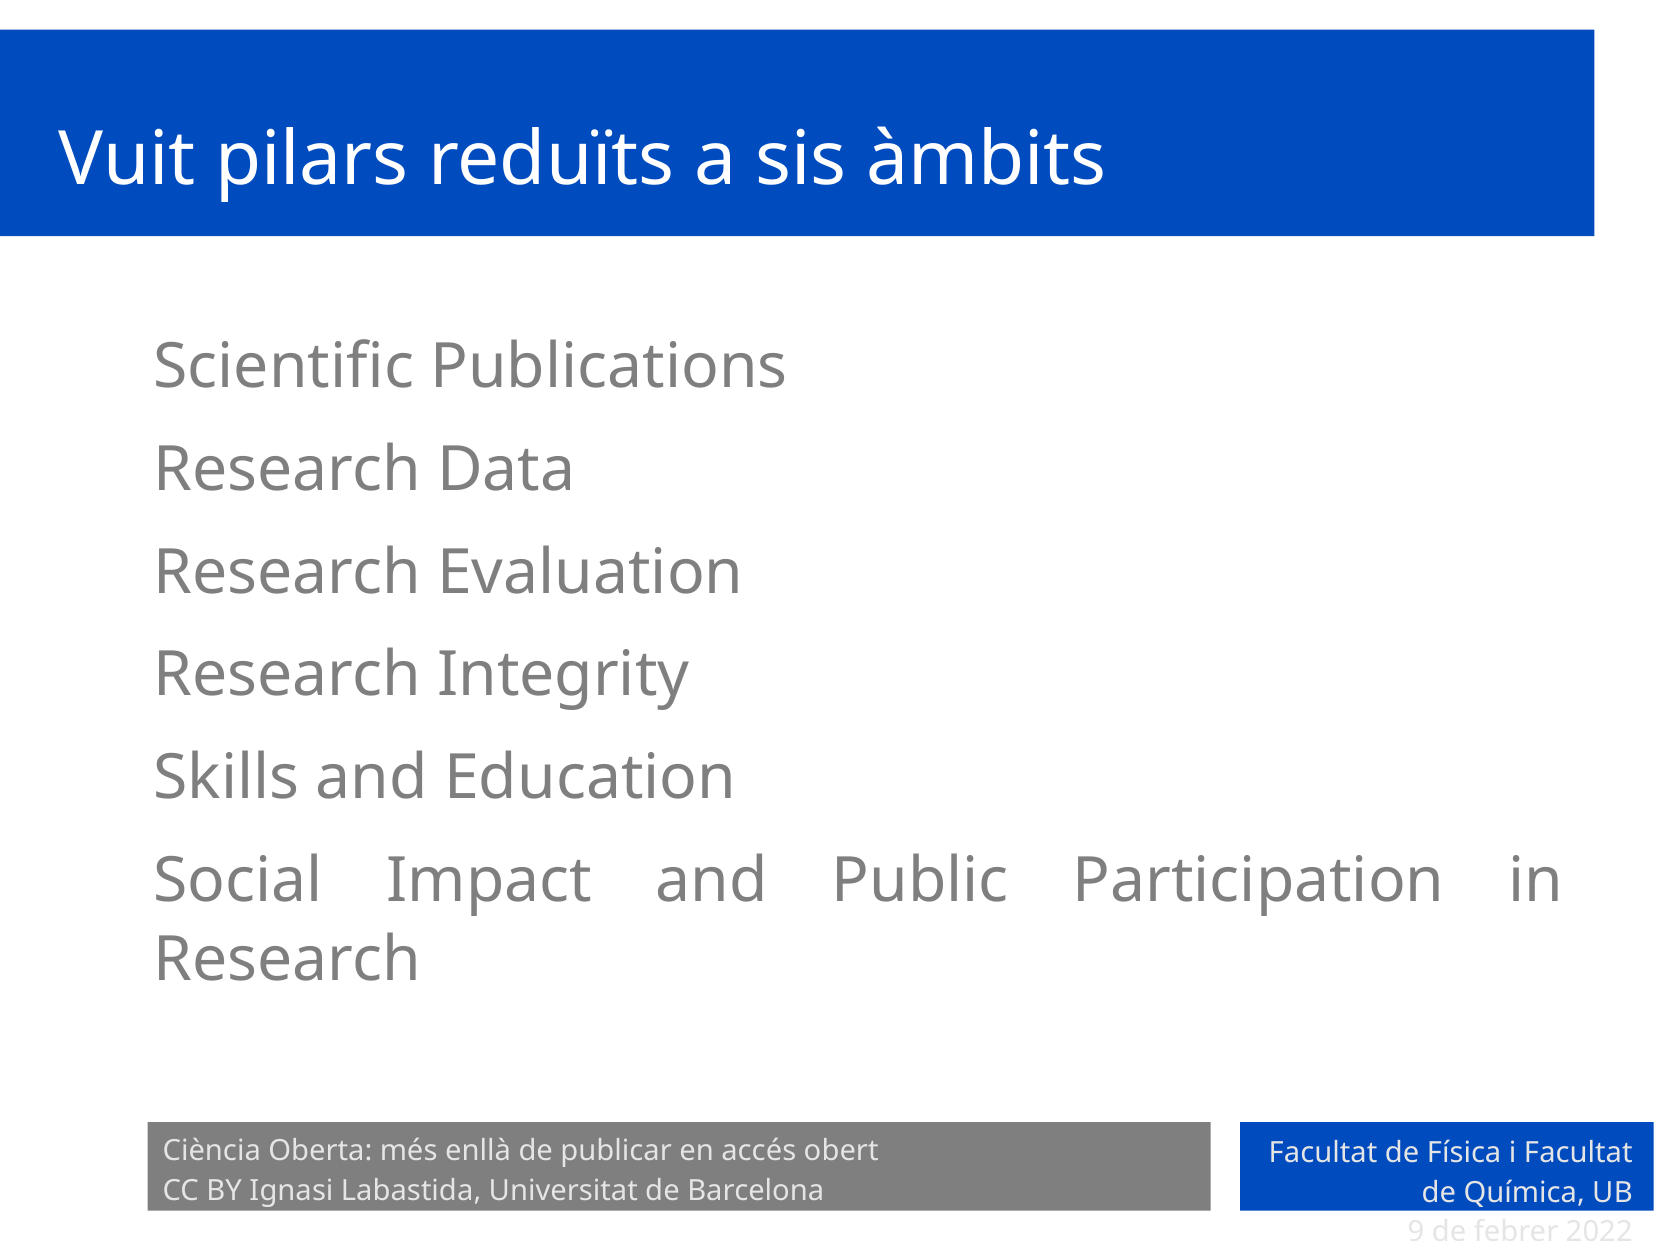

# Vuit pilars reduïts a sis àmbits
Scientific Publications
Research Data
Research Evaluation
Research Integrity
Skills and Education
Social Impact and Public Participation in Research